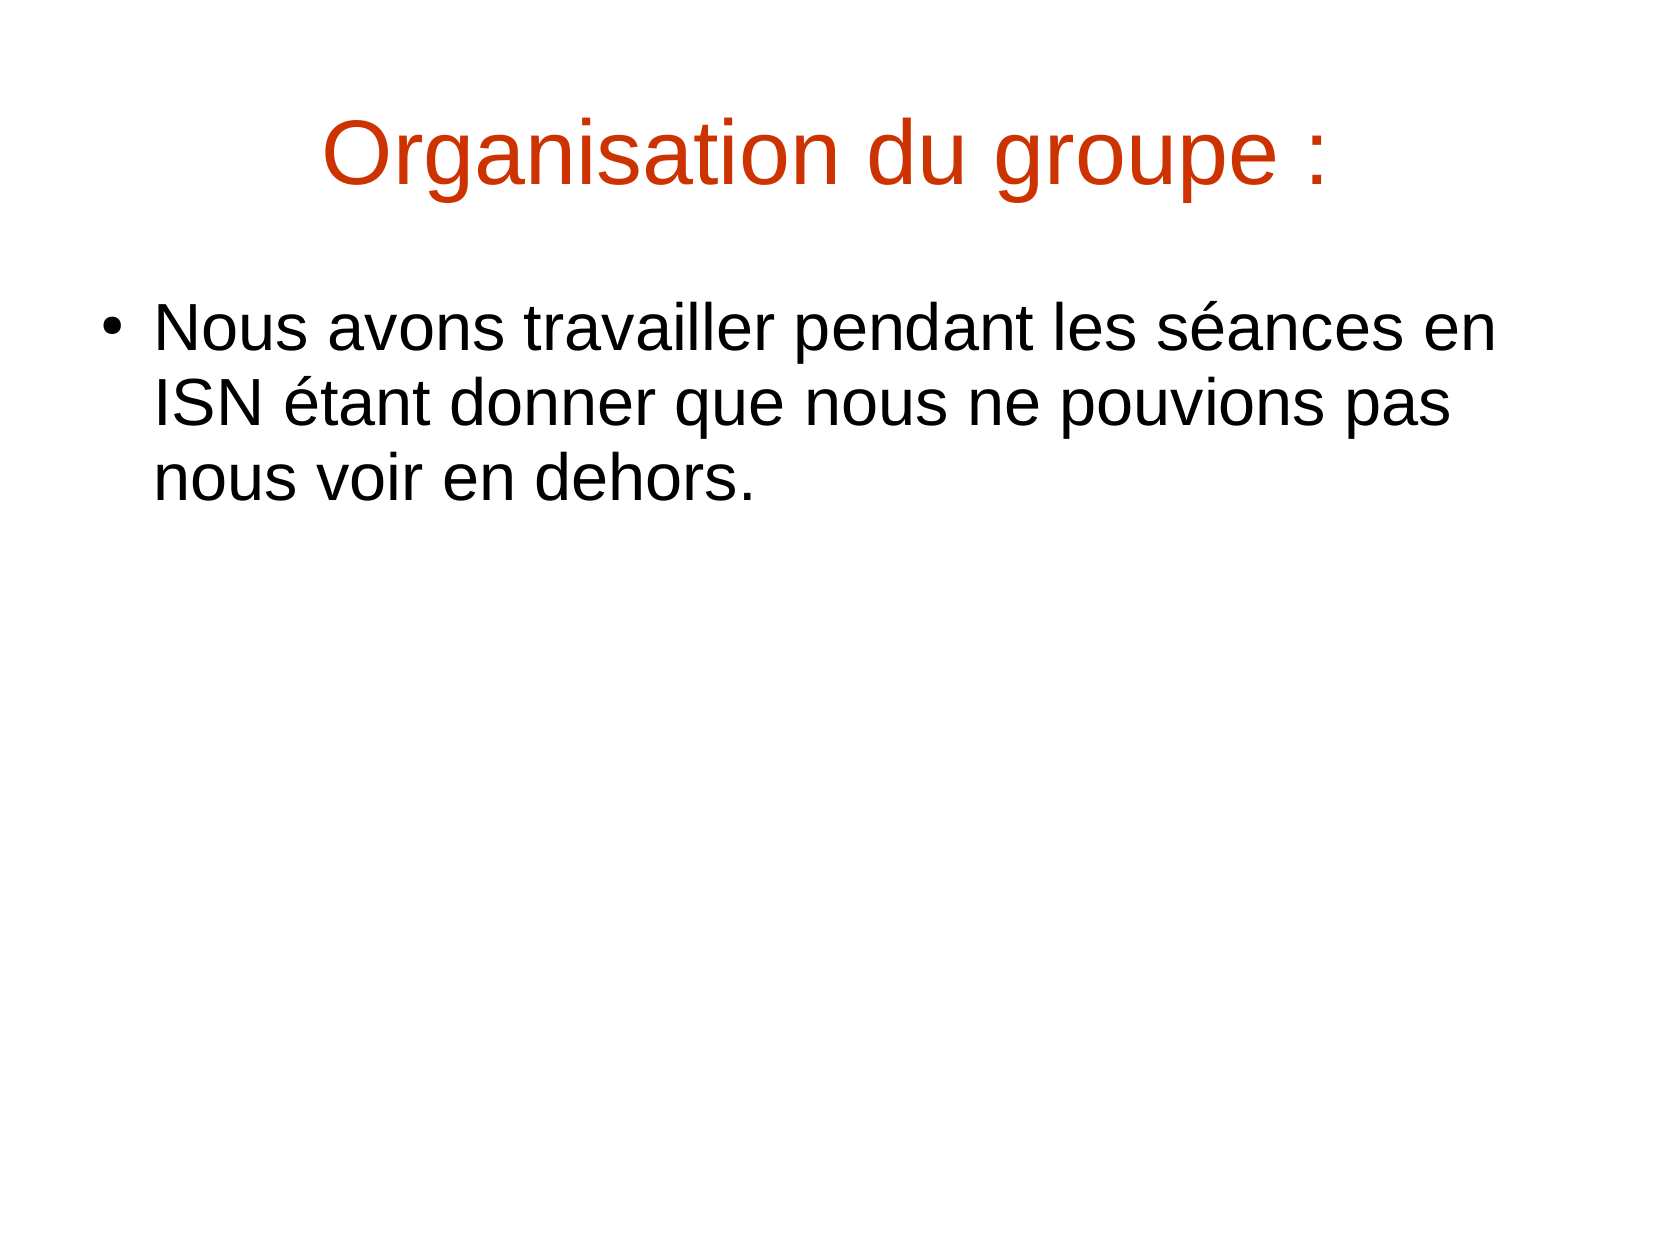

# Organisation du groupe :
Nous avons travailler pendant les séances en ISN étant donner que nous ne pouvions pas nous voir en dehors.